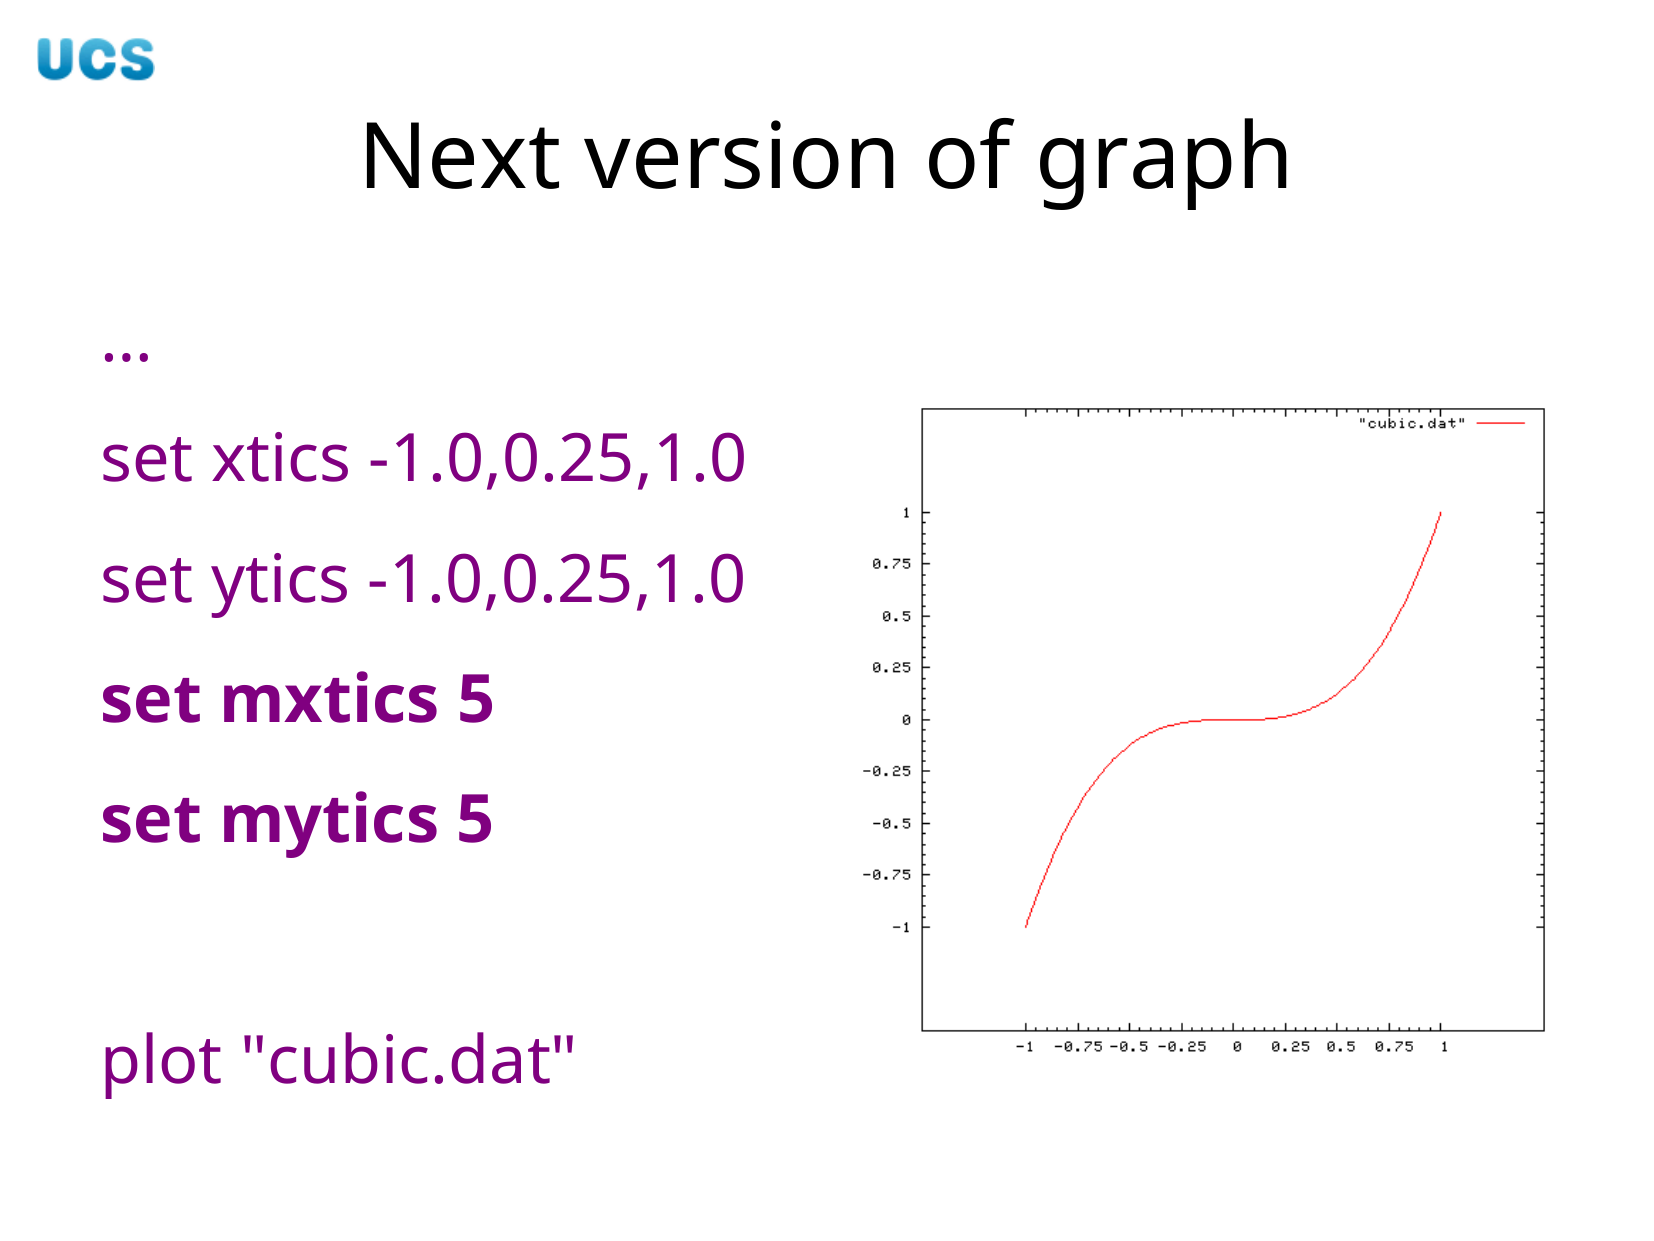

# Next version of graph
…
set xtics -1.0,0.25,1.0
set ytics -1.0,0.25,1.0
set mxtics 5
set mytics 5
plot "cubic.dat"